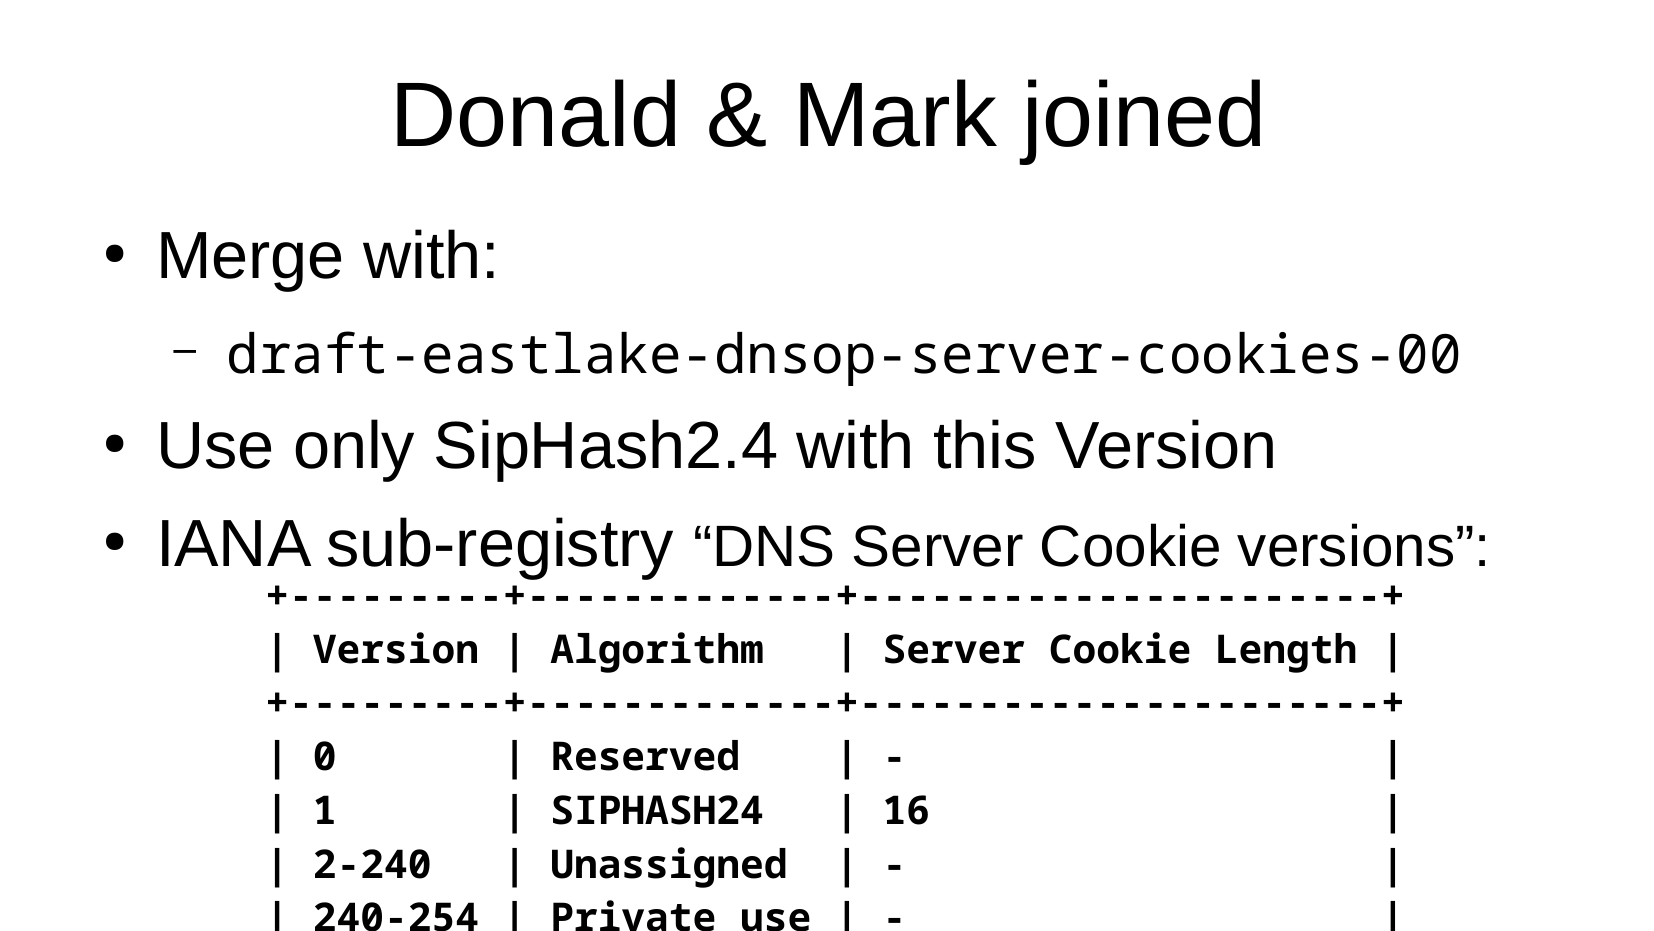

# Donald & Mark joined
Merge with:
draft-eastlake-dnsop-server-cookies-00
Use only SipHash2.4 with this Version
IANA sub-registry “DNS Server Cookie versions”:
+---------+-------------+----------------------+
| Version | Algorithm | Server Cookie Length |
+---------+-------------+----------------------+
| 0 | Reserved | - |
| 1 | SIPHASH24 | 16 |
| 2-240 | Unassigned | - |
| 240-254 | Private use | - |
| 255 | Reserved | - |
+---------+-------------+----------------------+